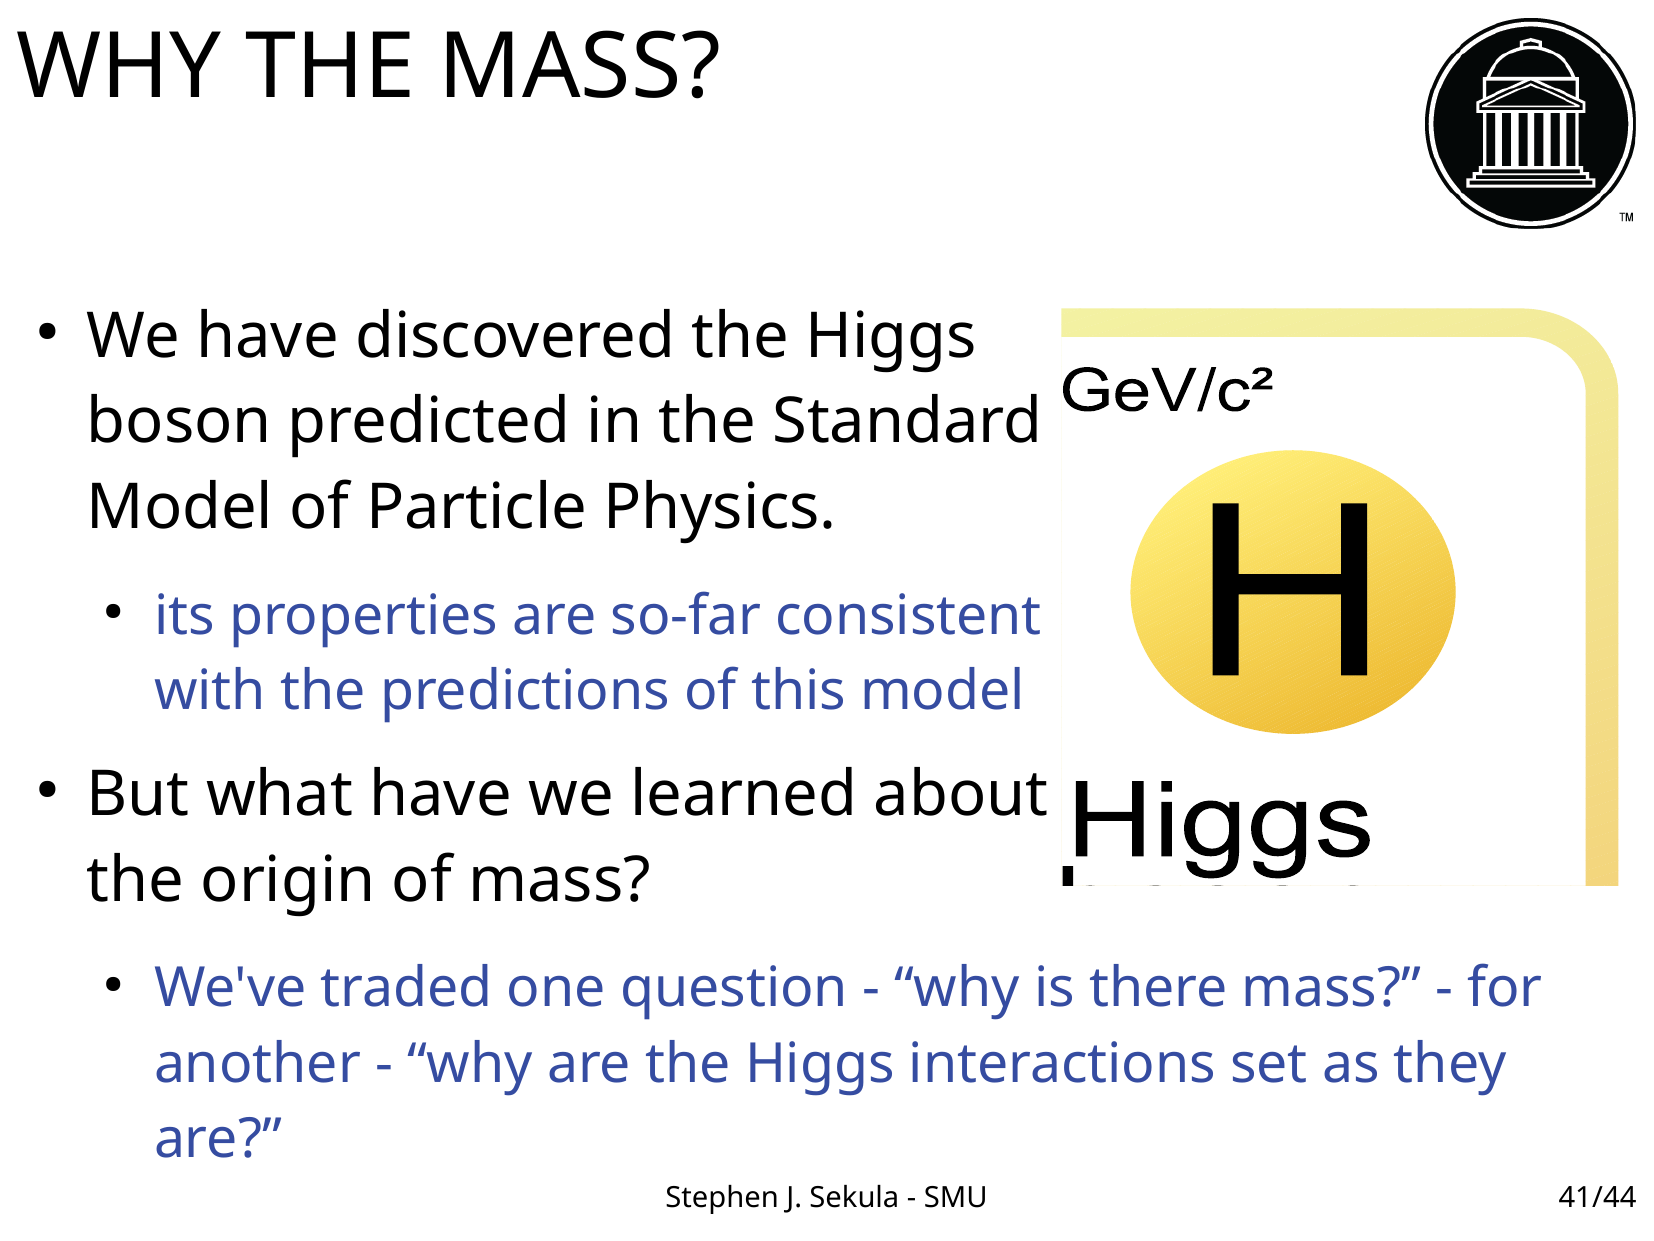

# WHY THE MASS?
We have discovered the Higgs
boson predicted in the Standard
Model of Particle Physics.
its properties are so-far consistent
with the predictions of this model
But what have we learned about
the origin of mass?
We've traded one question - “why is there mass?” - for another - “why are the Higgs interactions set as they are?”
41
Stephen J. Sekula - SMU